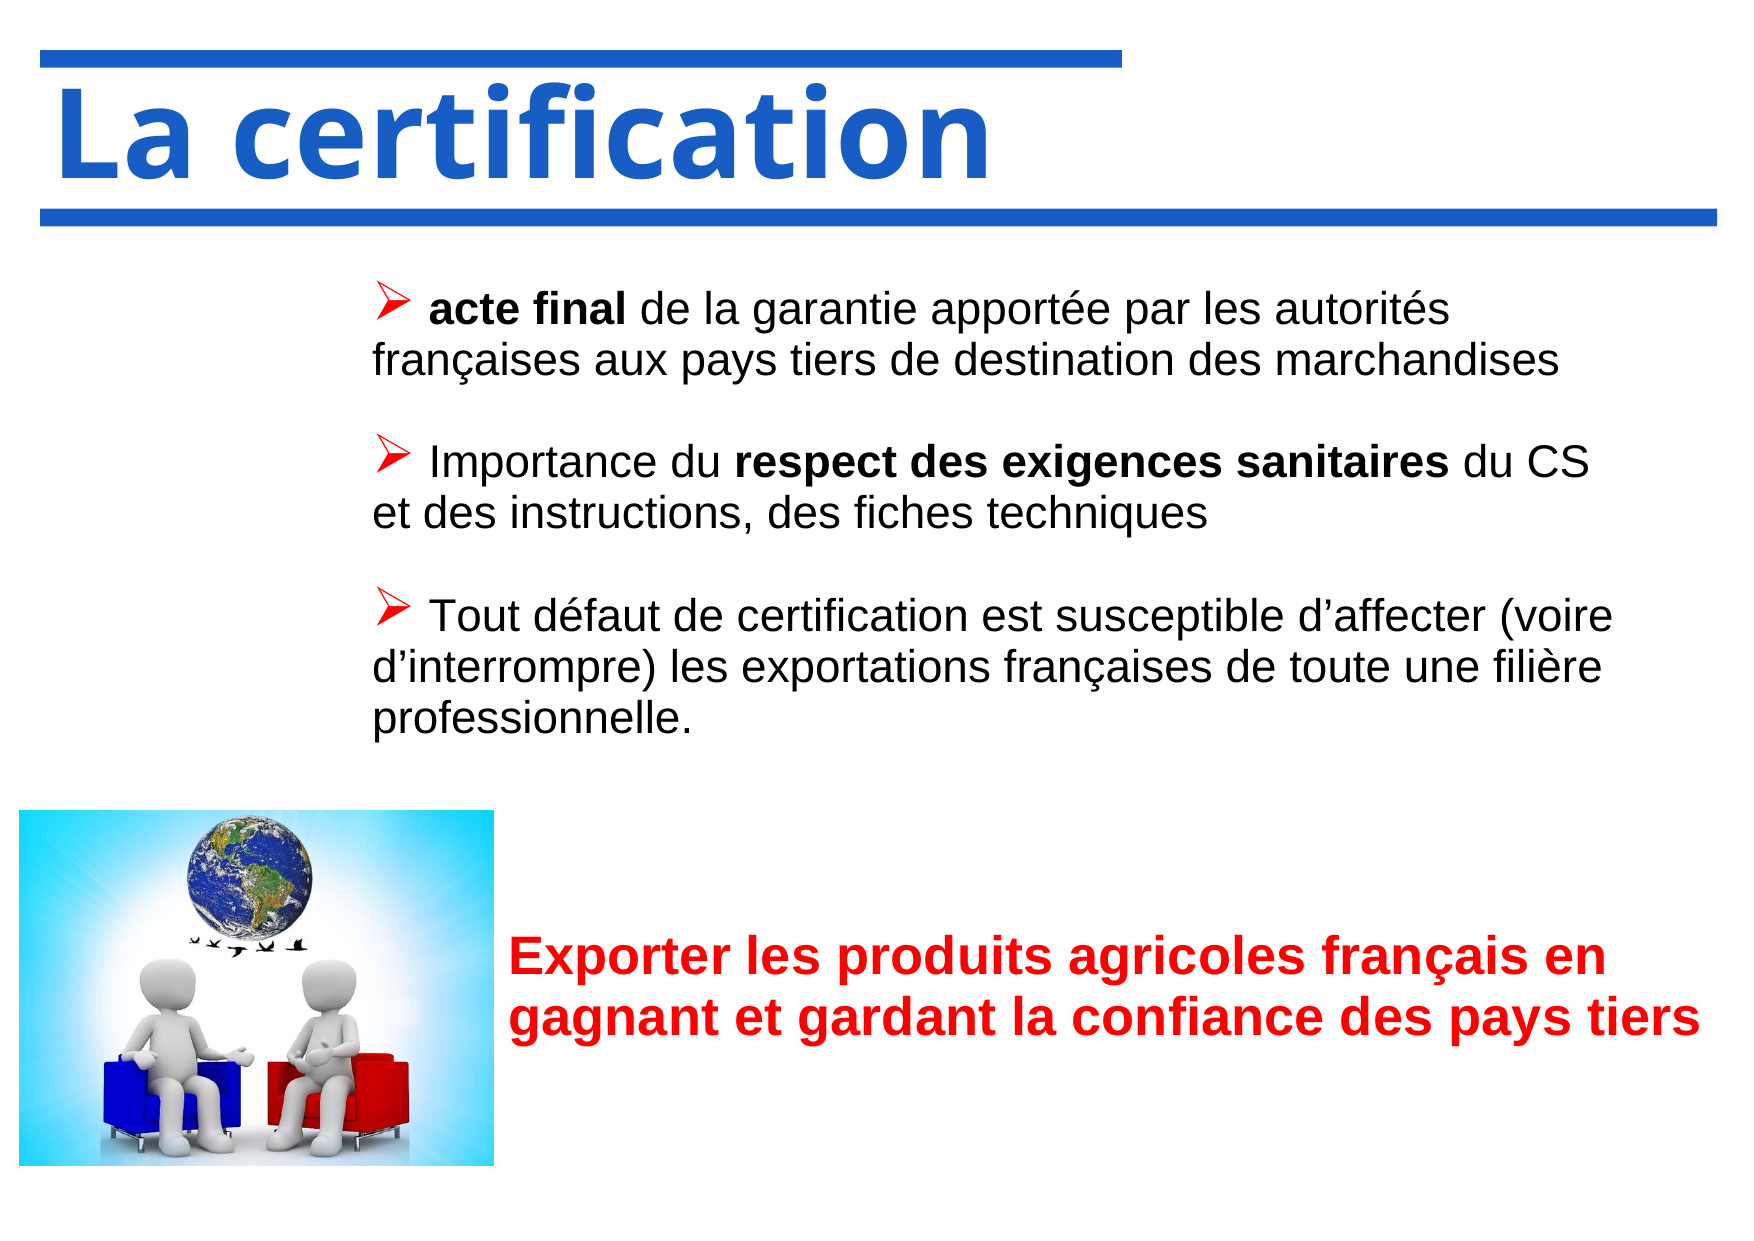

La certification
 acte final de la garantie apportée par les autorités françaises aux pays tiers de destination des marchandises
 Importance du respect des exigences sanitaires du CS et des instructions, des fiches techniques
 Tout défaut de certification est susceptible d’affecter (voire d’interrompre) les exportations françaises de toute une filière professionnelle.
Exporter les produits agricoles français en gagnant et gardant la confiance des pays tiers